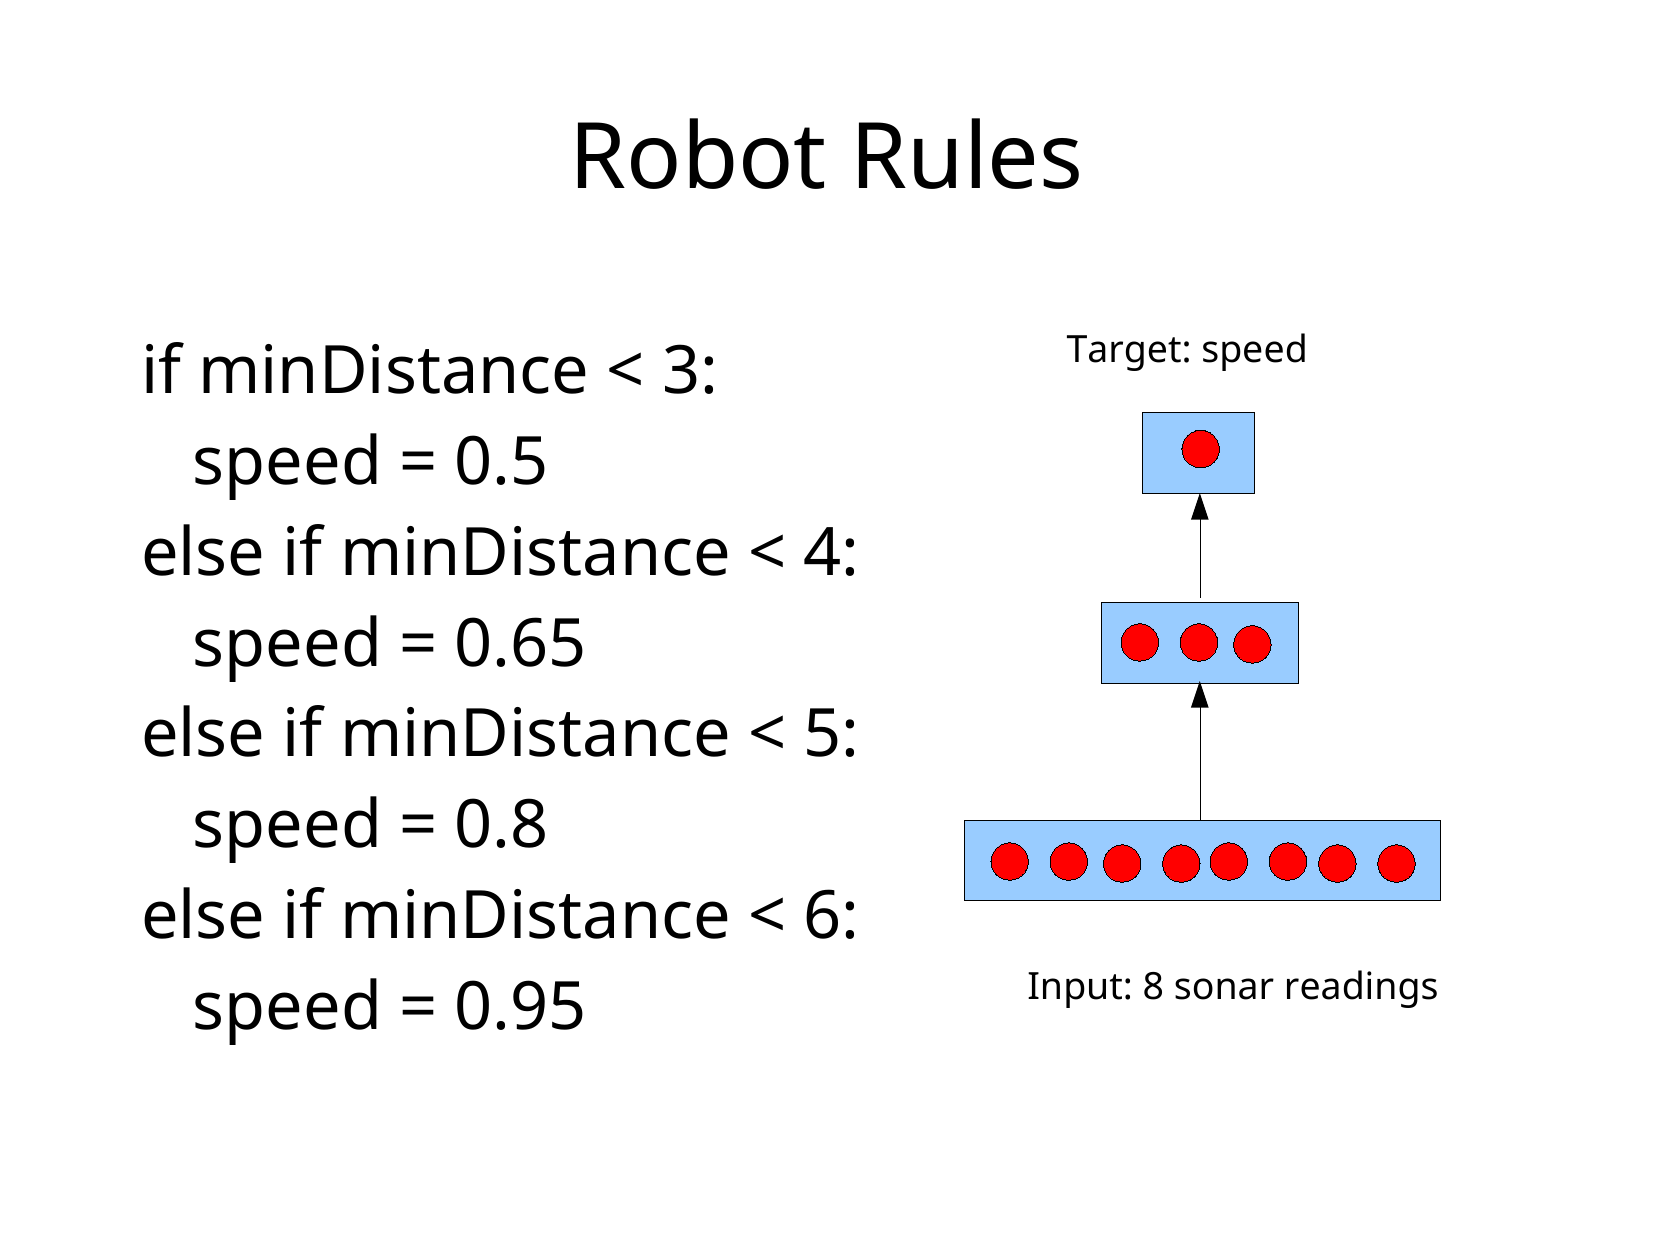

# Robot Rules
 if minDistance < 3:
 speed = 0.5
 else if minDistance < 4:
 speed = 0.65
 else if minDistance < 5:
 speed = 0.8
 else if minDistance < 6:
 speed = 0.95
Target: speed
Input: 8 sonar readings